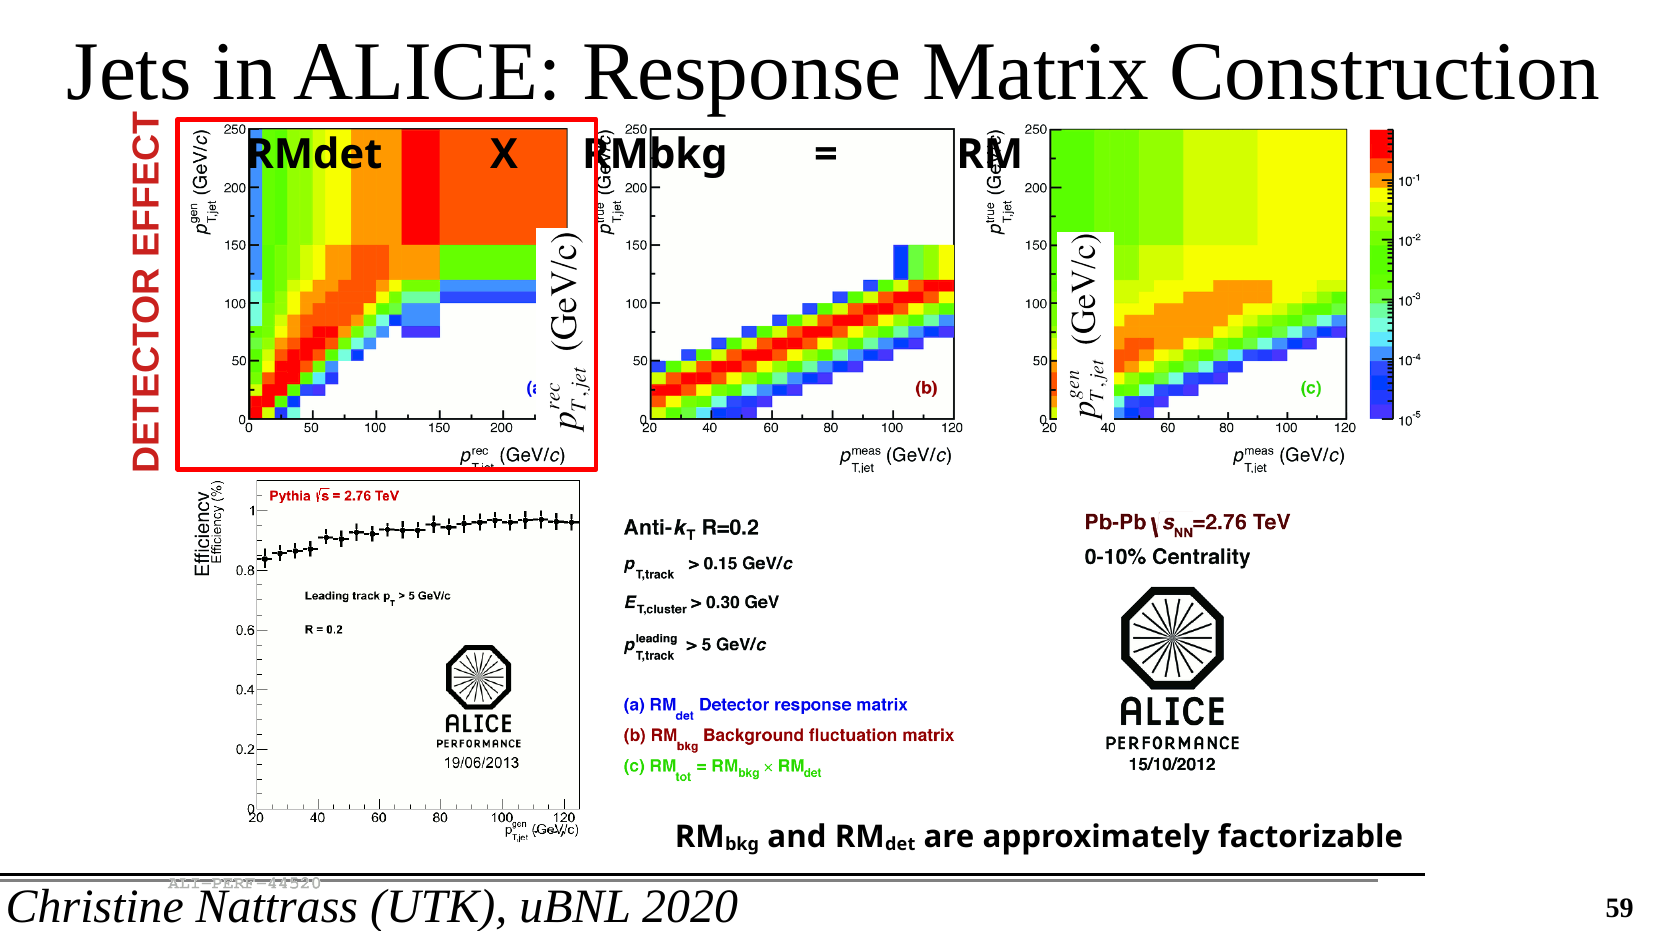

# Jets in ALICE: Response Matrix Construction
 RMdet X RMbkg = RM
DETECTOR EFFECT
RMbkg and RMdet are approximately factorizable